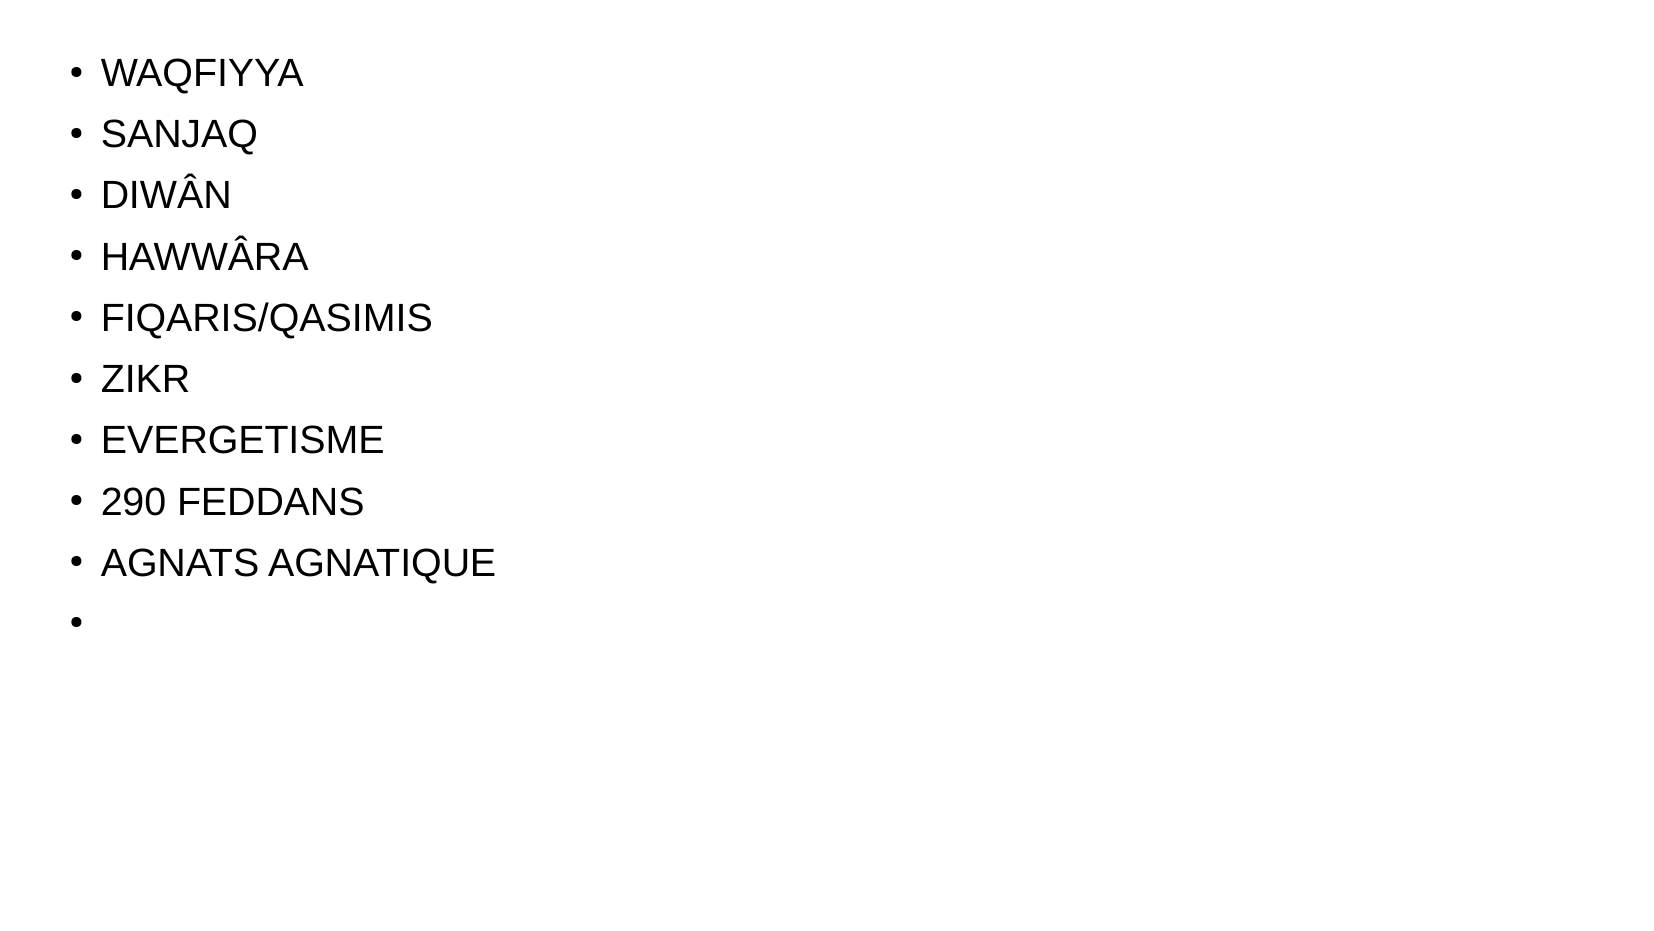

# WAQFIYYA
SANJAQ
DIWÂN
HAWWÂRA
FIQARIS/QASIMIS
ZIKR
EVERGETISME
290 FEDDANS
AGNATS AGNATIQUE